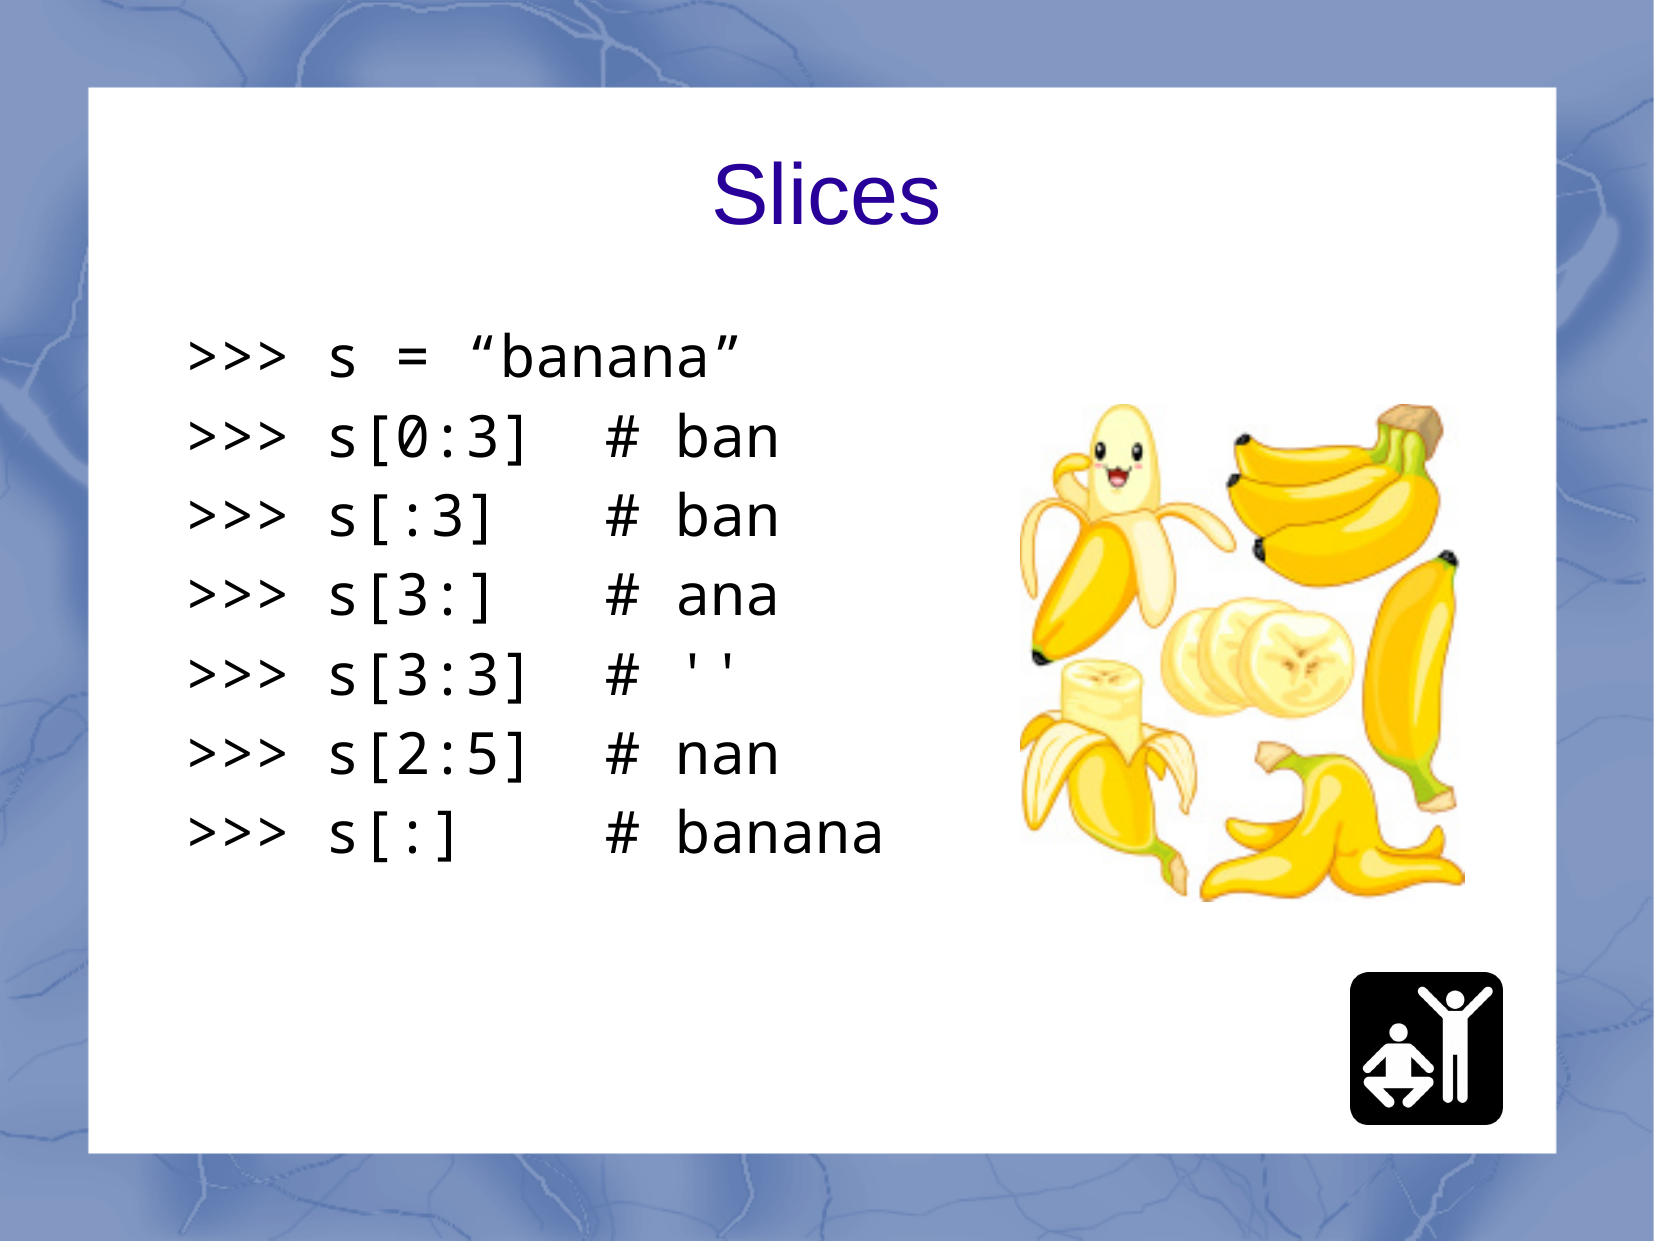

# Slices
>>> s = “banana”
>>> s[0:3] # ban
>>> s[:3] # ban
>>> s[3:] # ana
>>> s[3:3] # ''
>>> s[2:5] # nan
>>> s[:] # banana